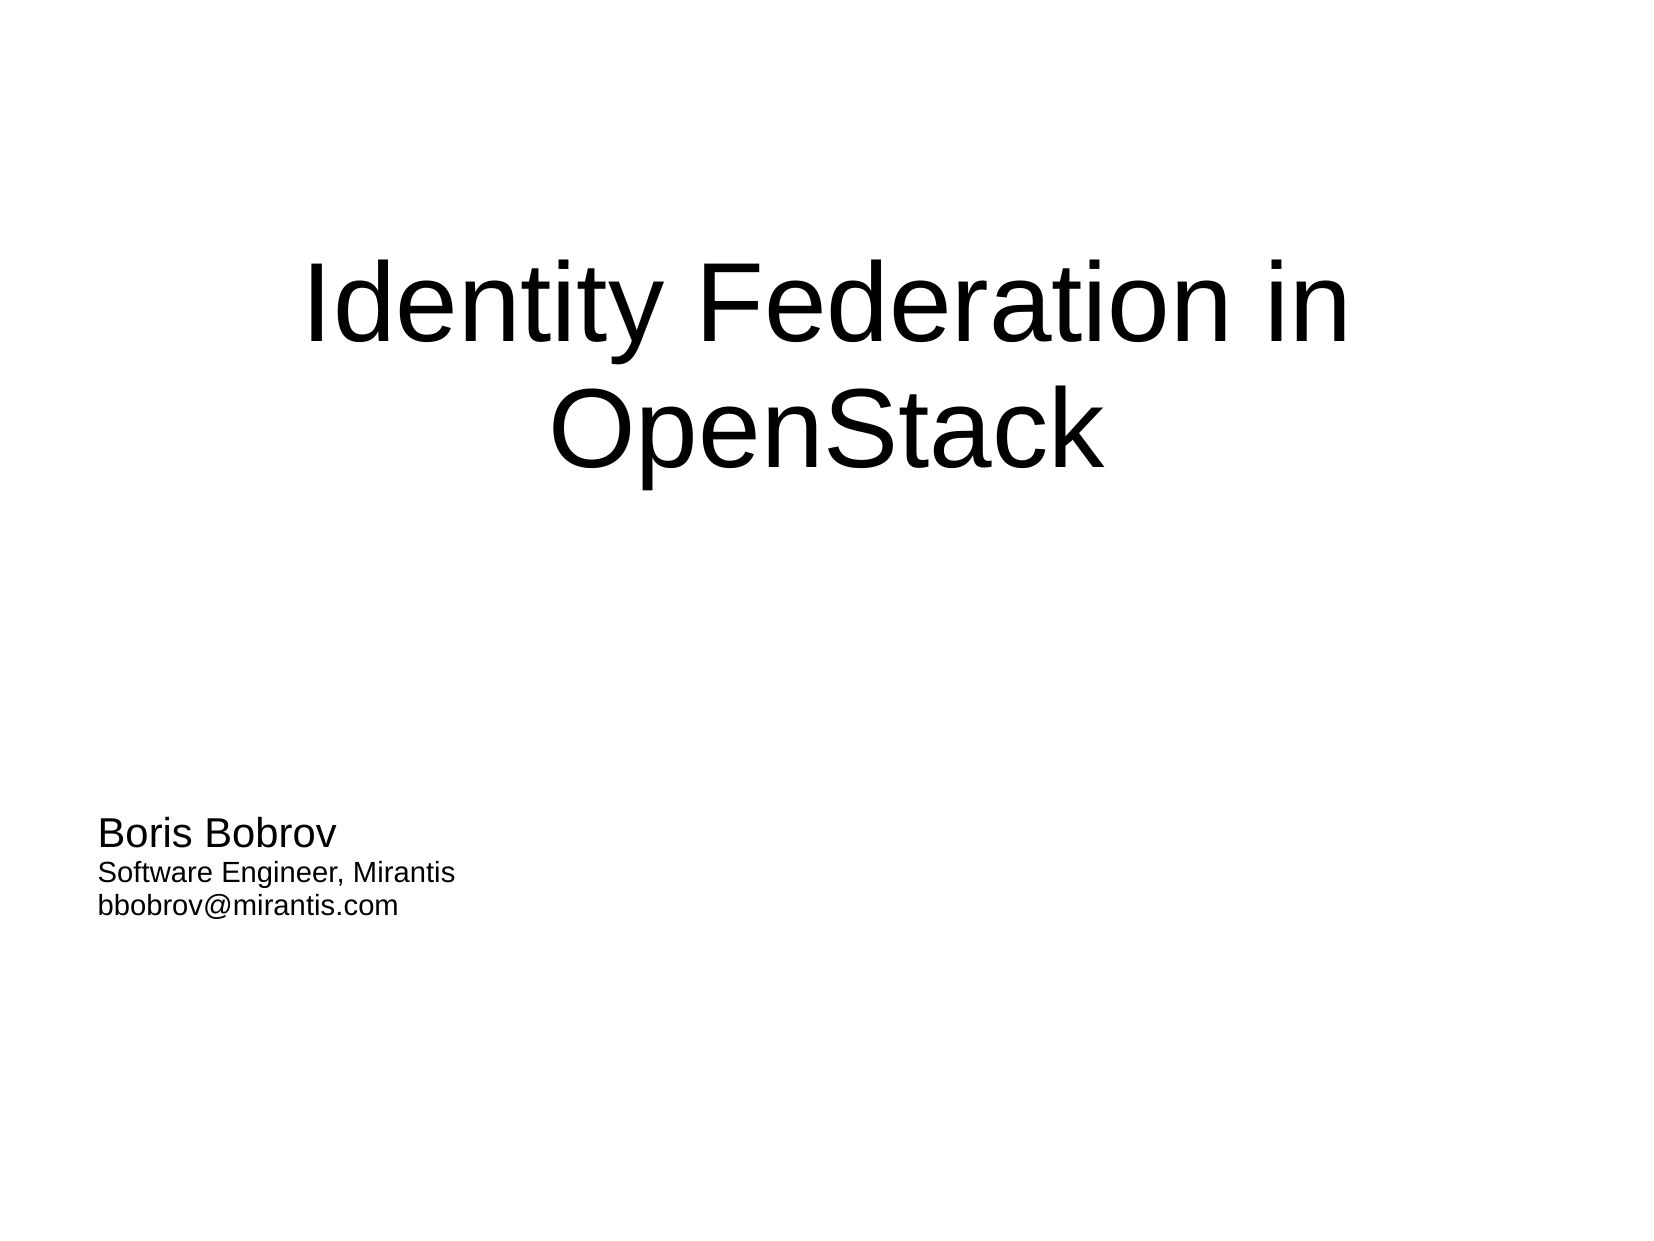

# Identity Federation in OpenStack
Boris Bobrov
Software Engineer, Mirantis
bbobrov@mirantis.com